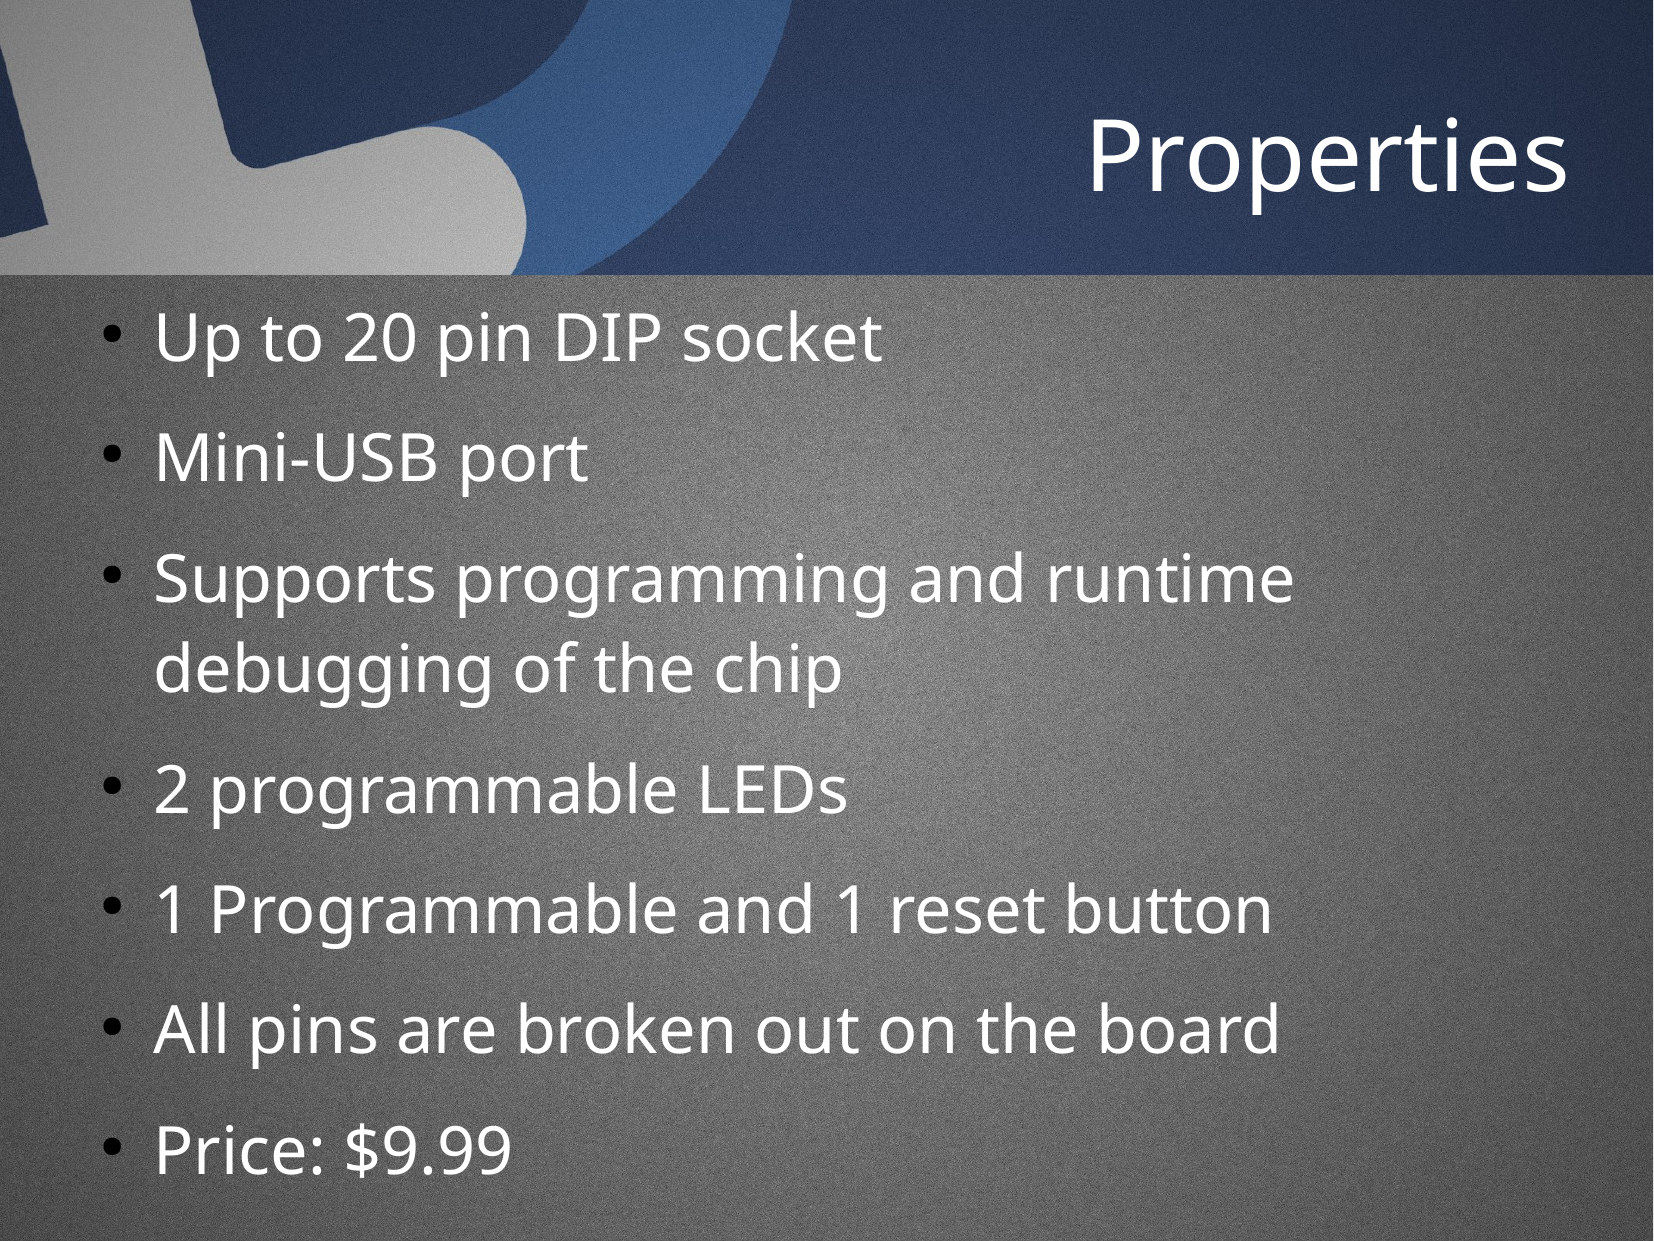

# Properties
Up to 20 pin DIP socket
Mini-USB port
Supports programming and runtime debugging of the chip
2 programmable LEDs
1 Programmable and 1 reset button
All pins are broken out on the board
Price: $9.99